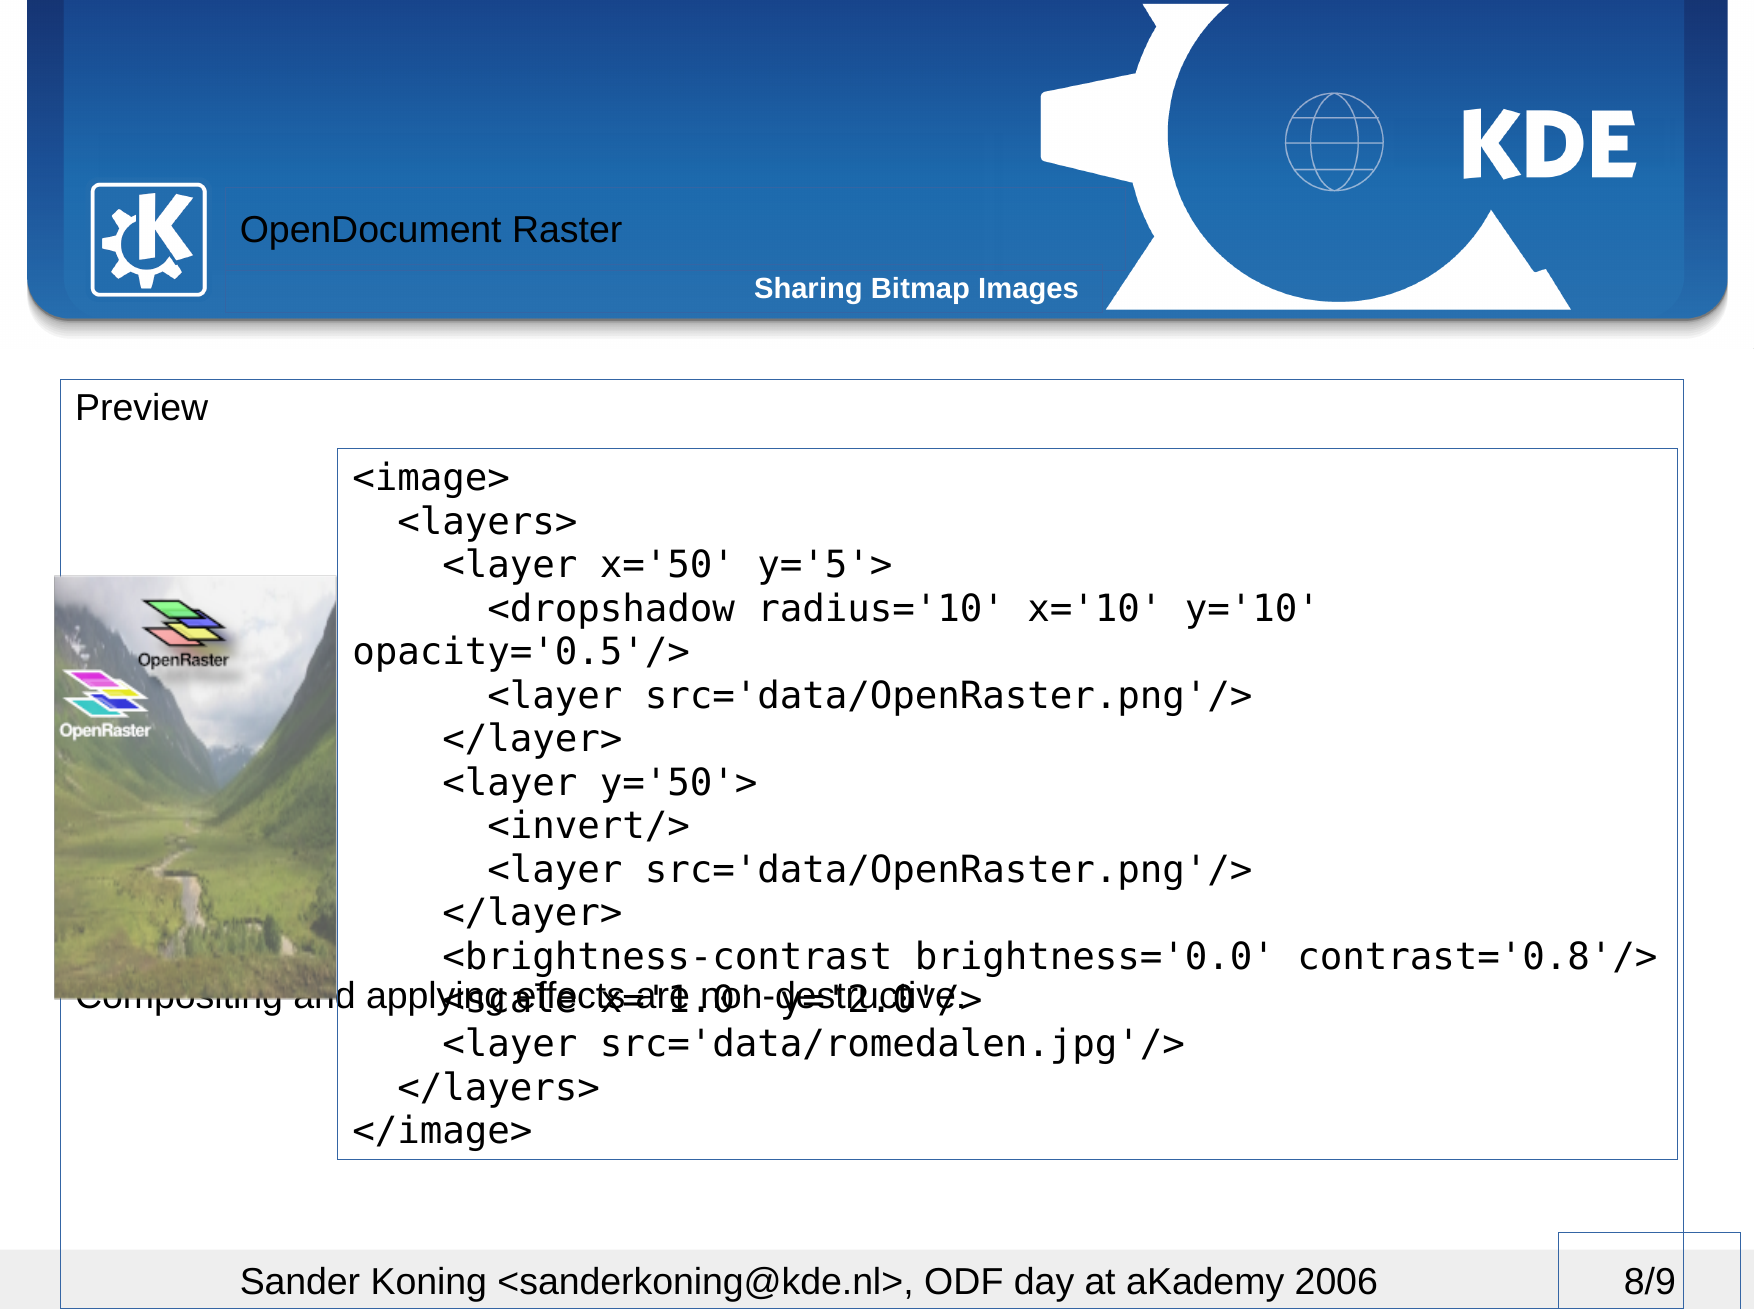

Preview
Compositing and applying effects are non-destructive.
<image>
 <layers>
 <layer x='50' y='5'>
 <dropshadow radius='10' x='10' y='10' opacity='0.5'/>
 <layer src='data/OpenRaster.png'/>
 </layer>
 <layer y='50'>
 <invert/>
 <layer src='data/OpenRaster.png'/>
 </layer>
 <brightness-contrast brightness='0.0' contrast='0.8'/>
 <scale x='1.0' y='2.0'/>
 <layer src='data/romedalen.jpg'/>
 </layers>
</image>